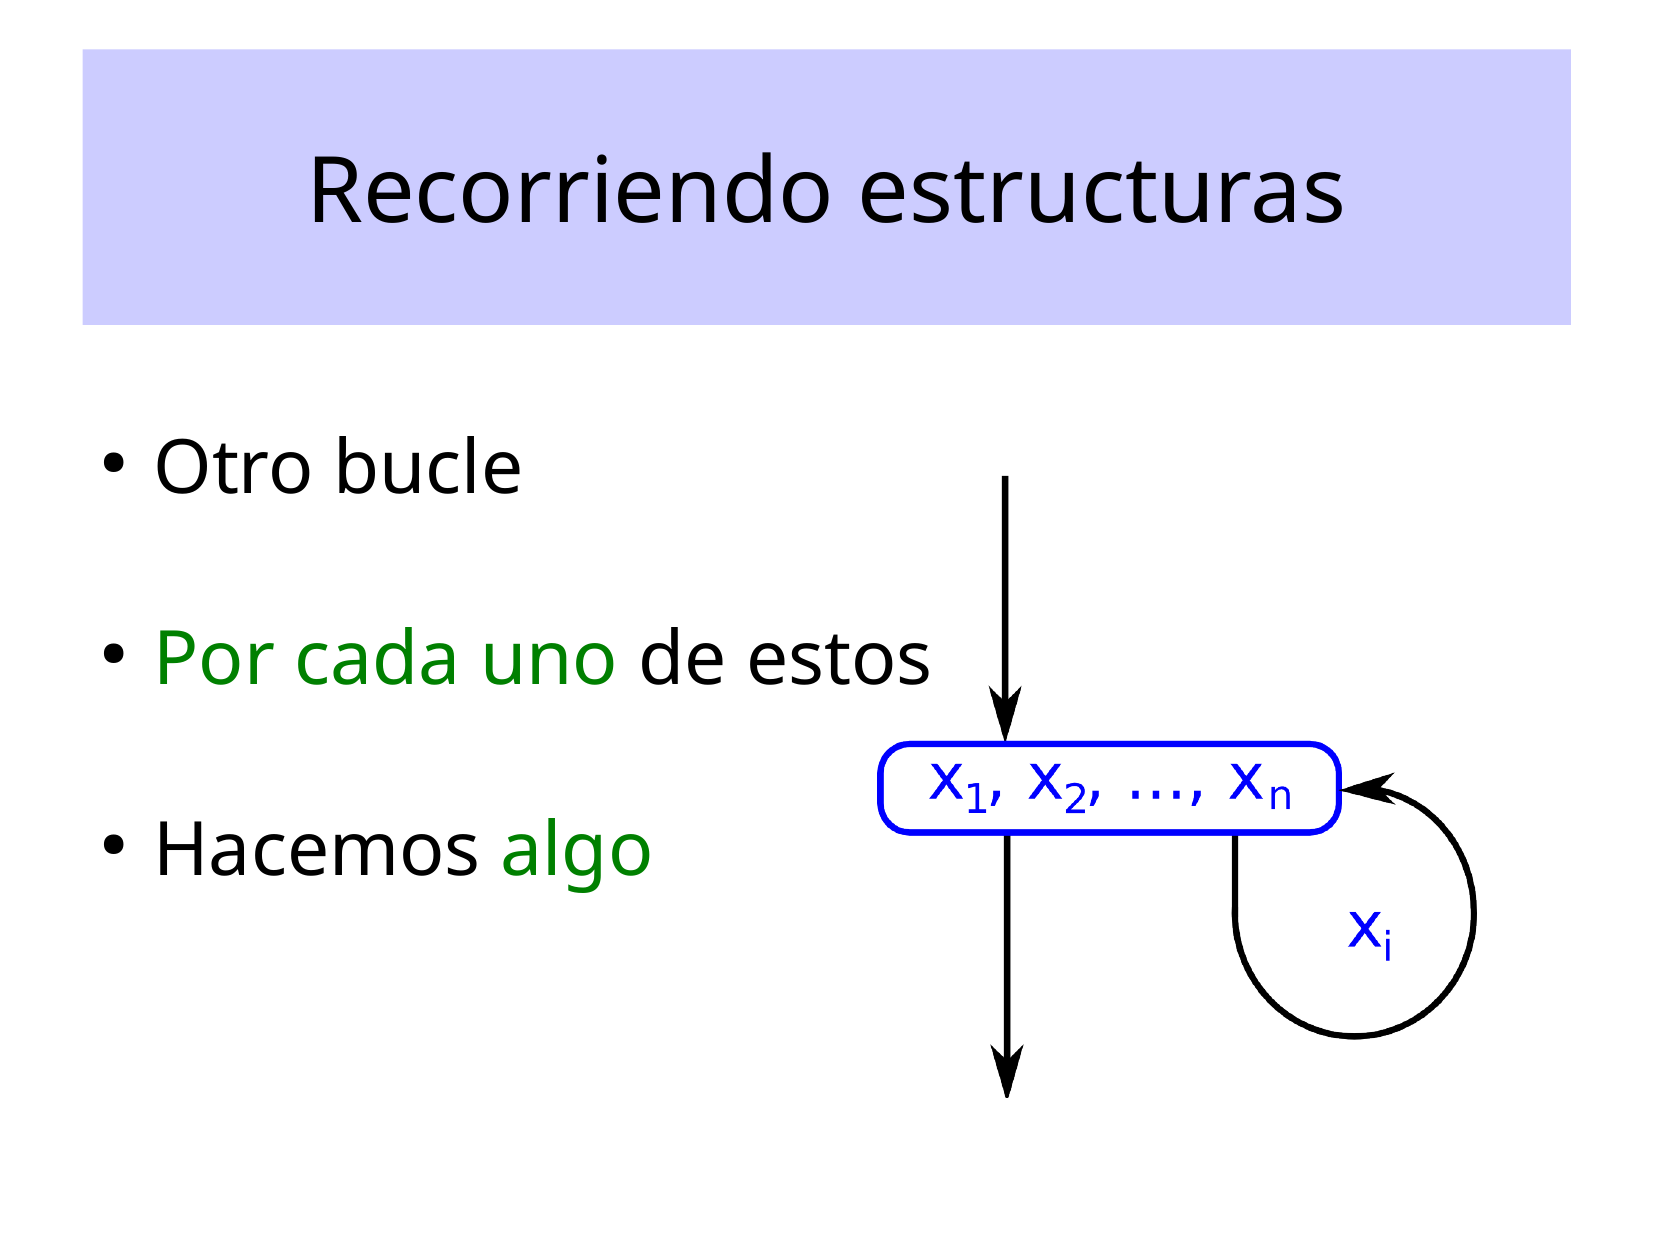

# Recorriendo estructuras
Otro bucle
Por cada uno de estos
Hacemos algo